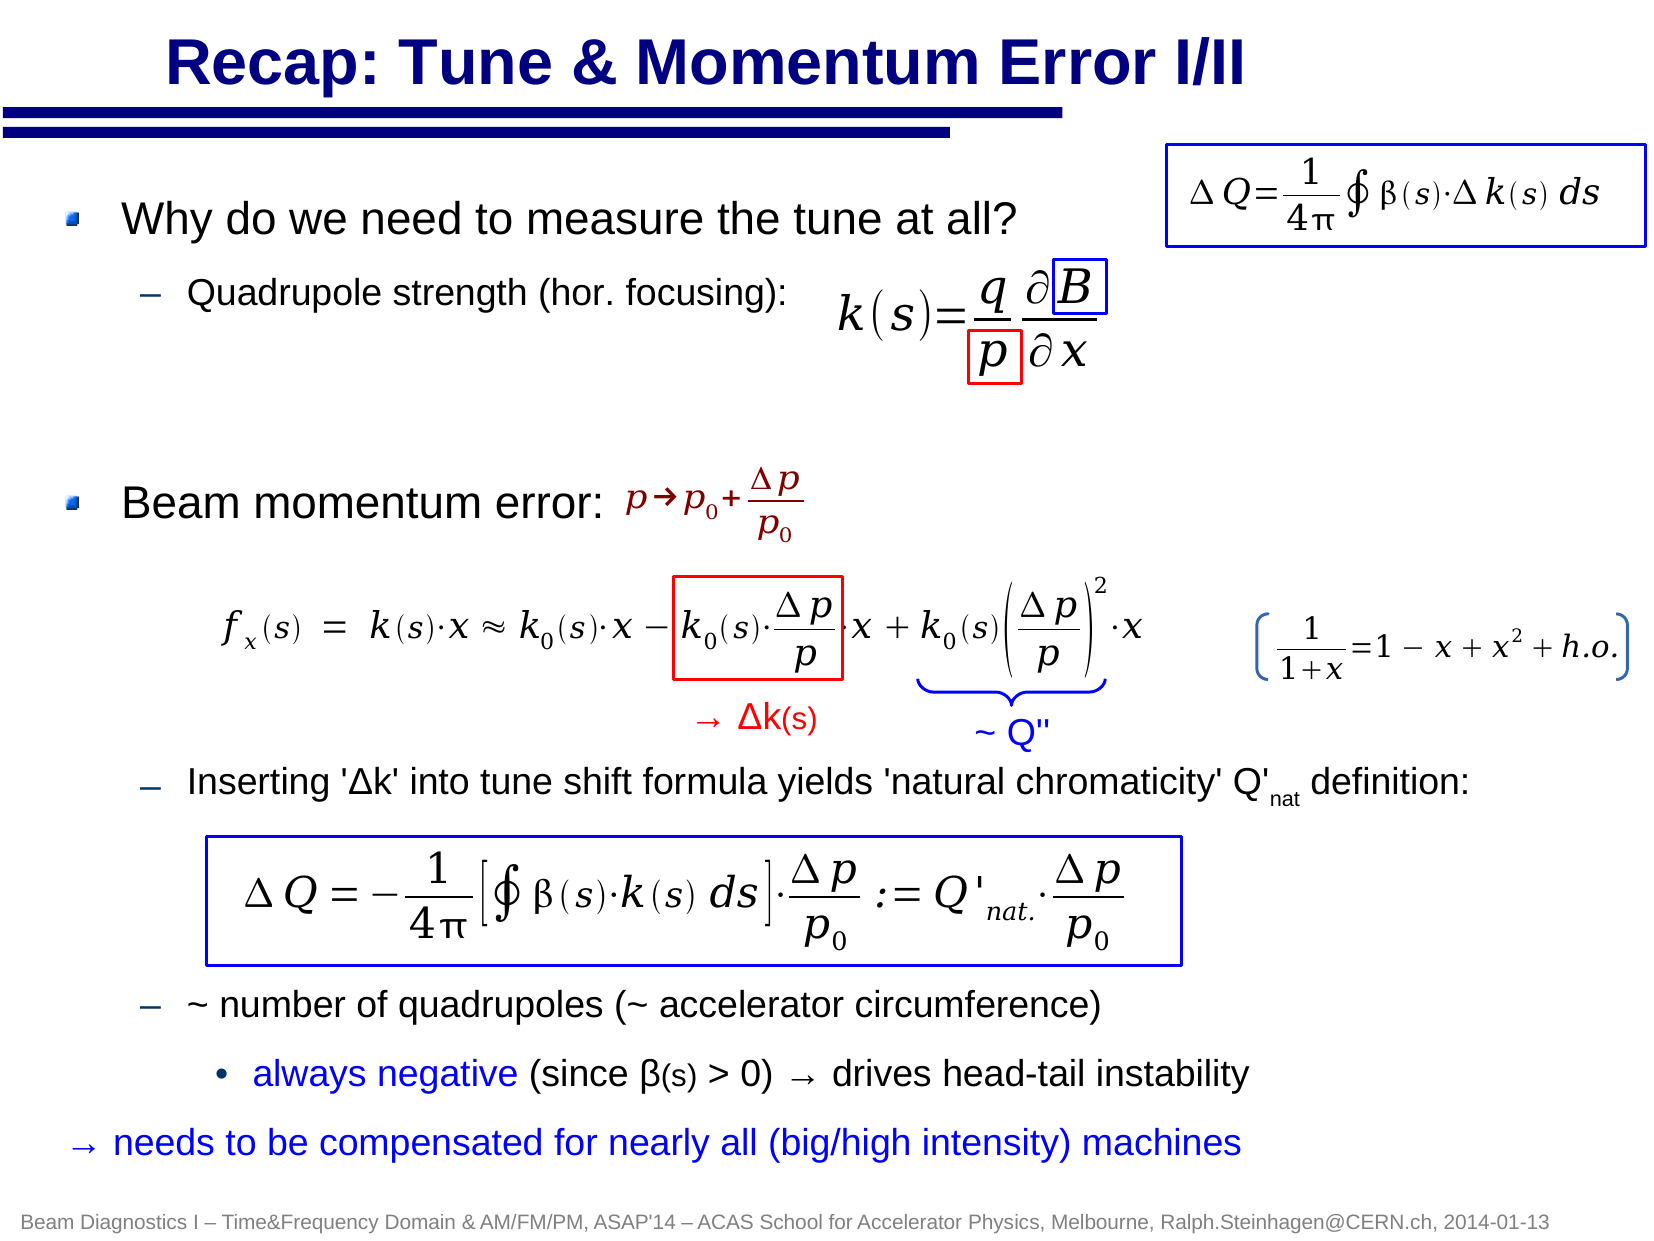

# Recap: Tune & Momentum Error I/II
Why do we need to measure the tune at all?
Quadrupole strength (hor. focusing):
Beam momentum error:
Inserting 'Δk' into tune shift formula yields 'natural chromaticity' Q'nat definition:
~ number of quadrupoles (~ accelerator circumference)
always negative (since β(s) > 0) → drives head-tail instability
→ needs to be compensated for nearly all (big/high intensity) machines
→ Δk(s)
~ Q''